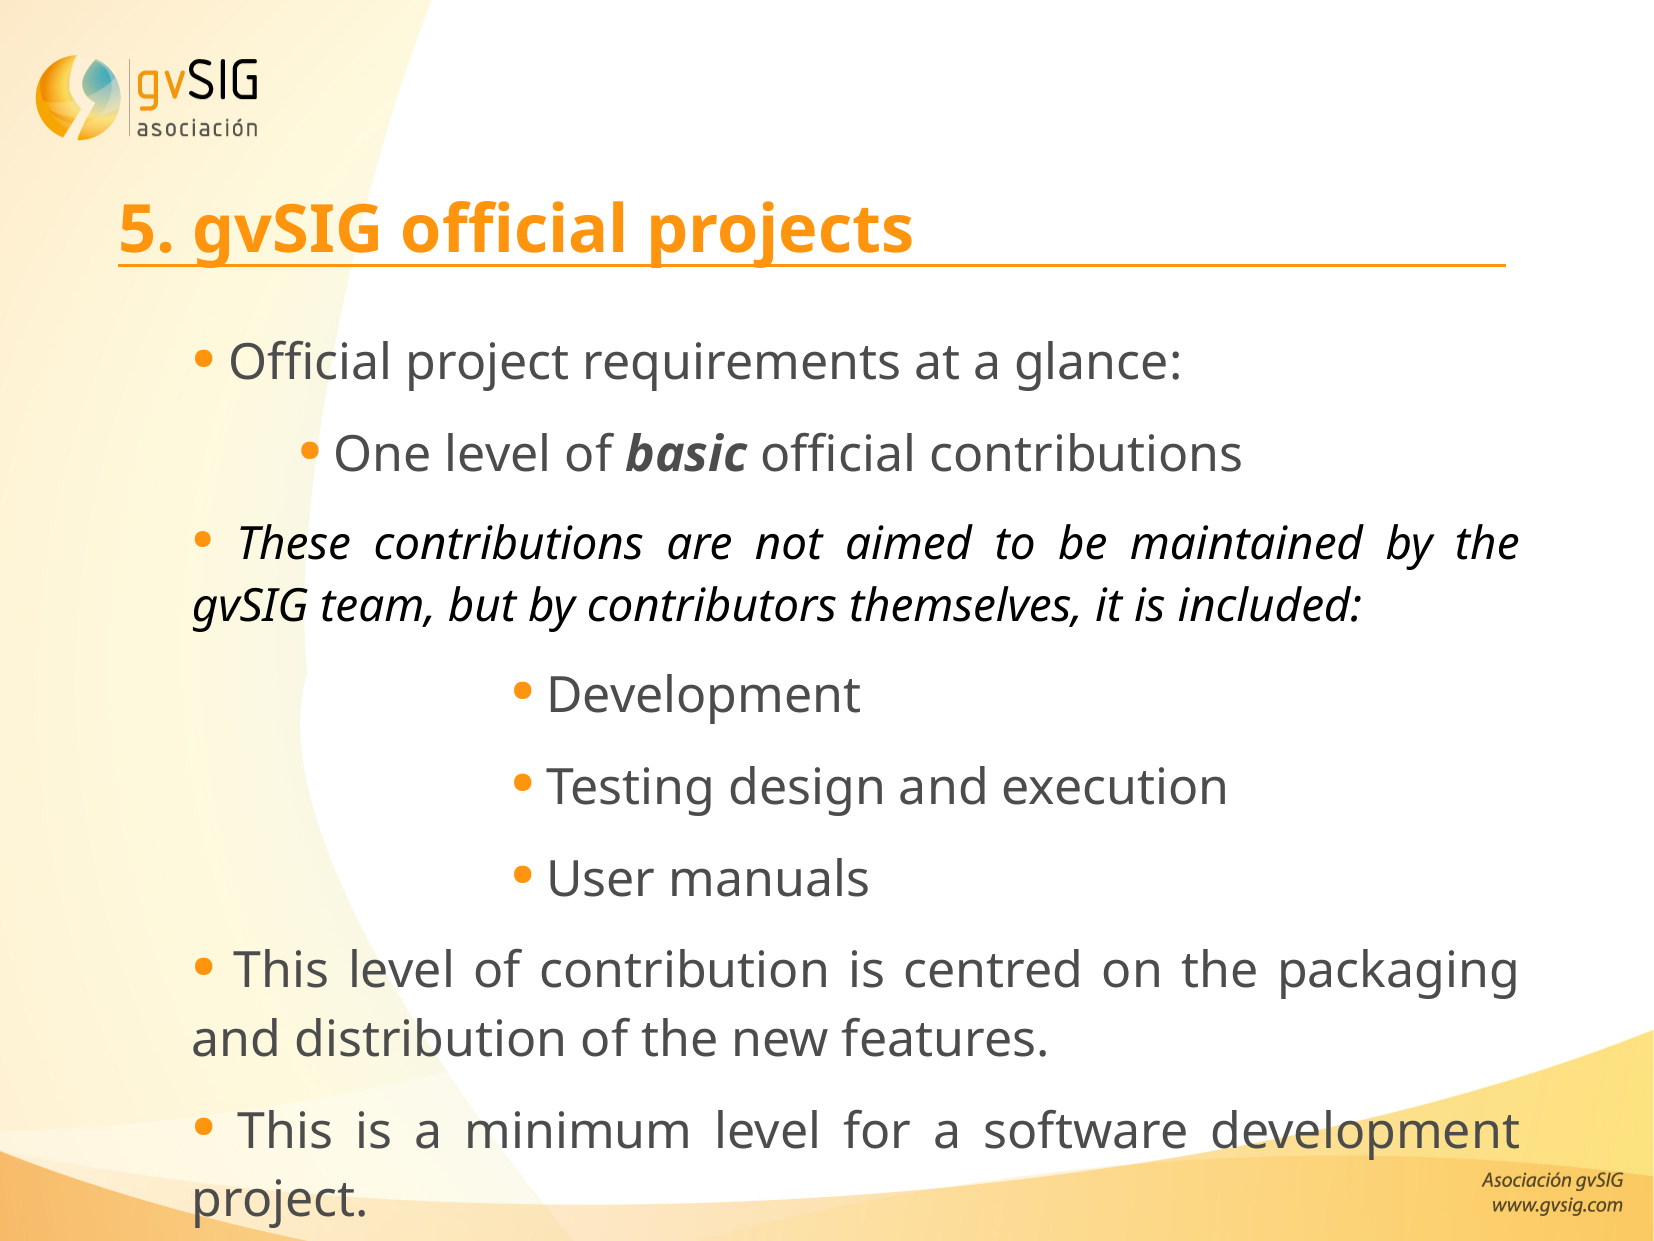

# 5. gvSIG official projects
 Official project requirements at a glance:
One level of basic official contributions
 These contributions are not aimed to be maintained by the gvSIG team, but by contributors themselves, it is included:
Development
Testing design and execution
User manuals
 This level of contribution is centred on the packaging and distribution of the new features.
 This is a minimum level for a software development project.